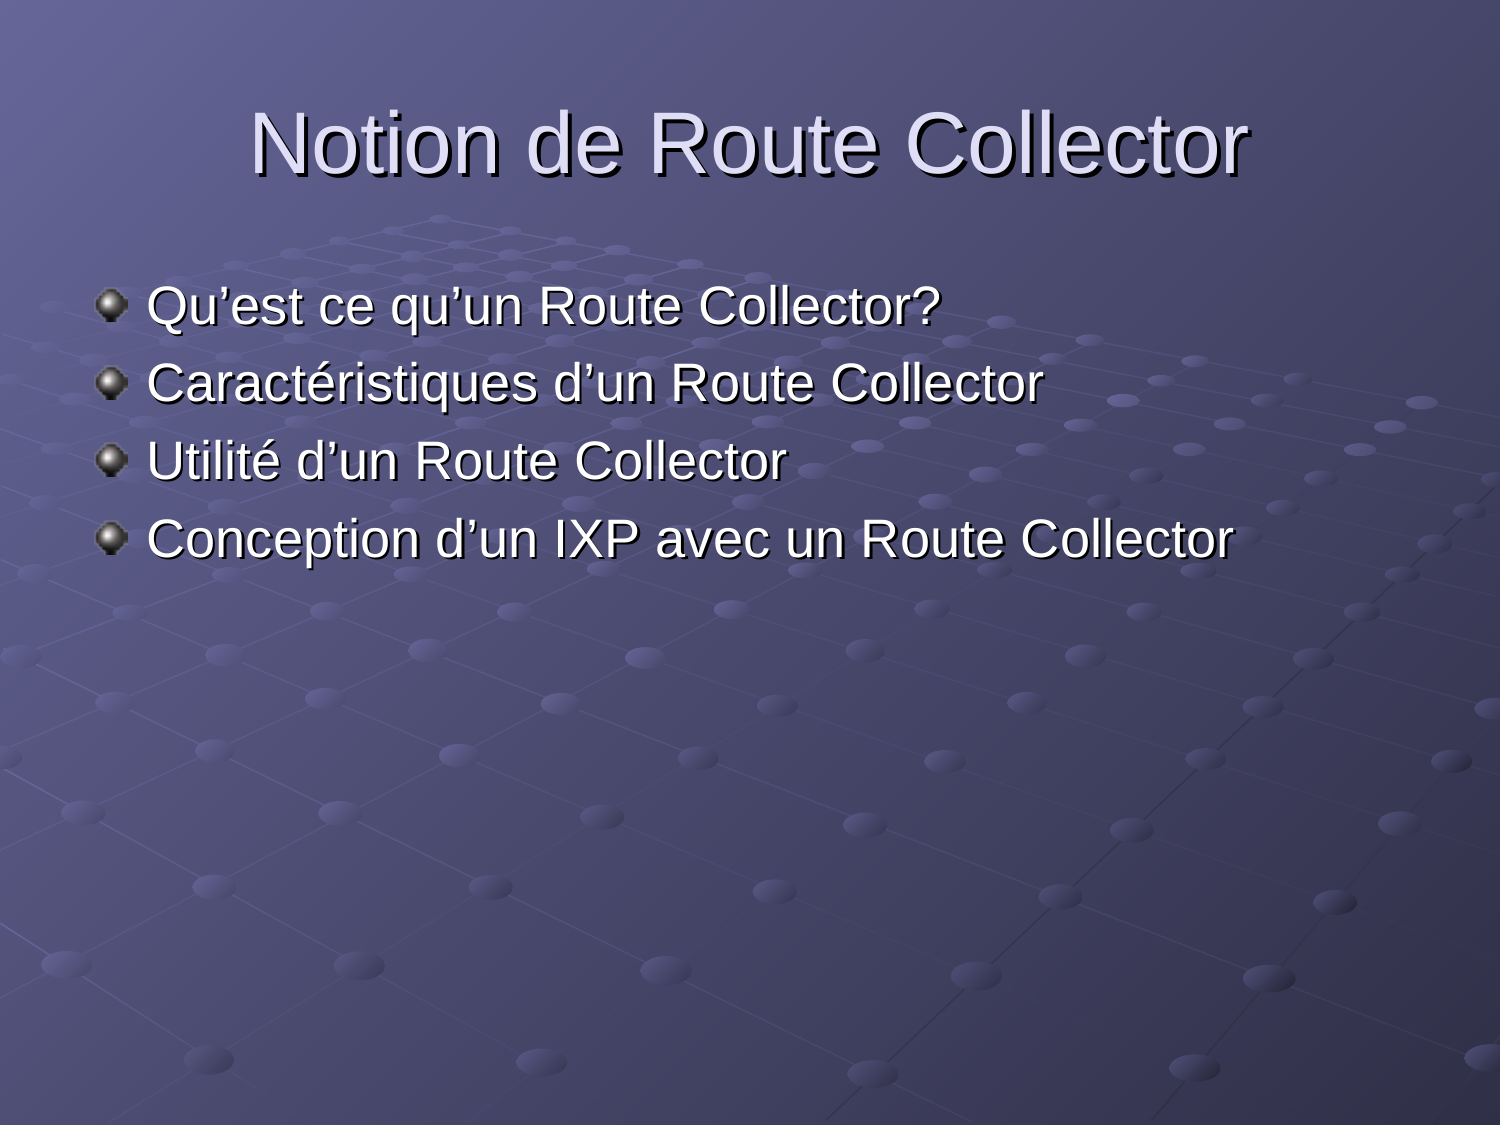

# Notion de Route Collector
Qu’est ce qu’un Route Collector?
Caractéristiques d’un Route Collector
Utilité d’un Route Collector
Conception d’un IXP avec un Route Collector